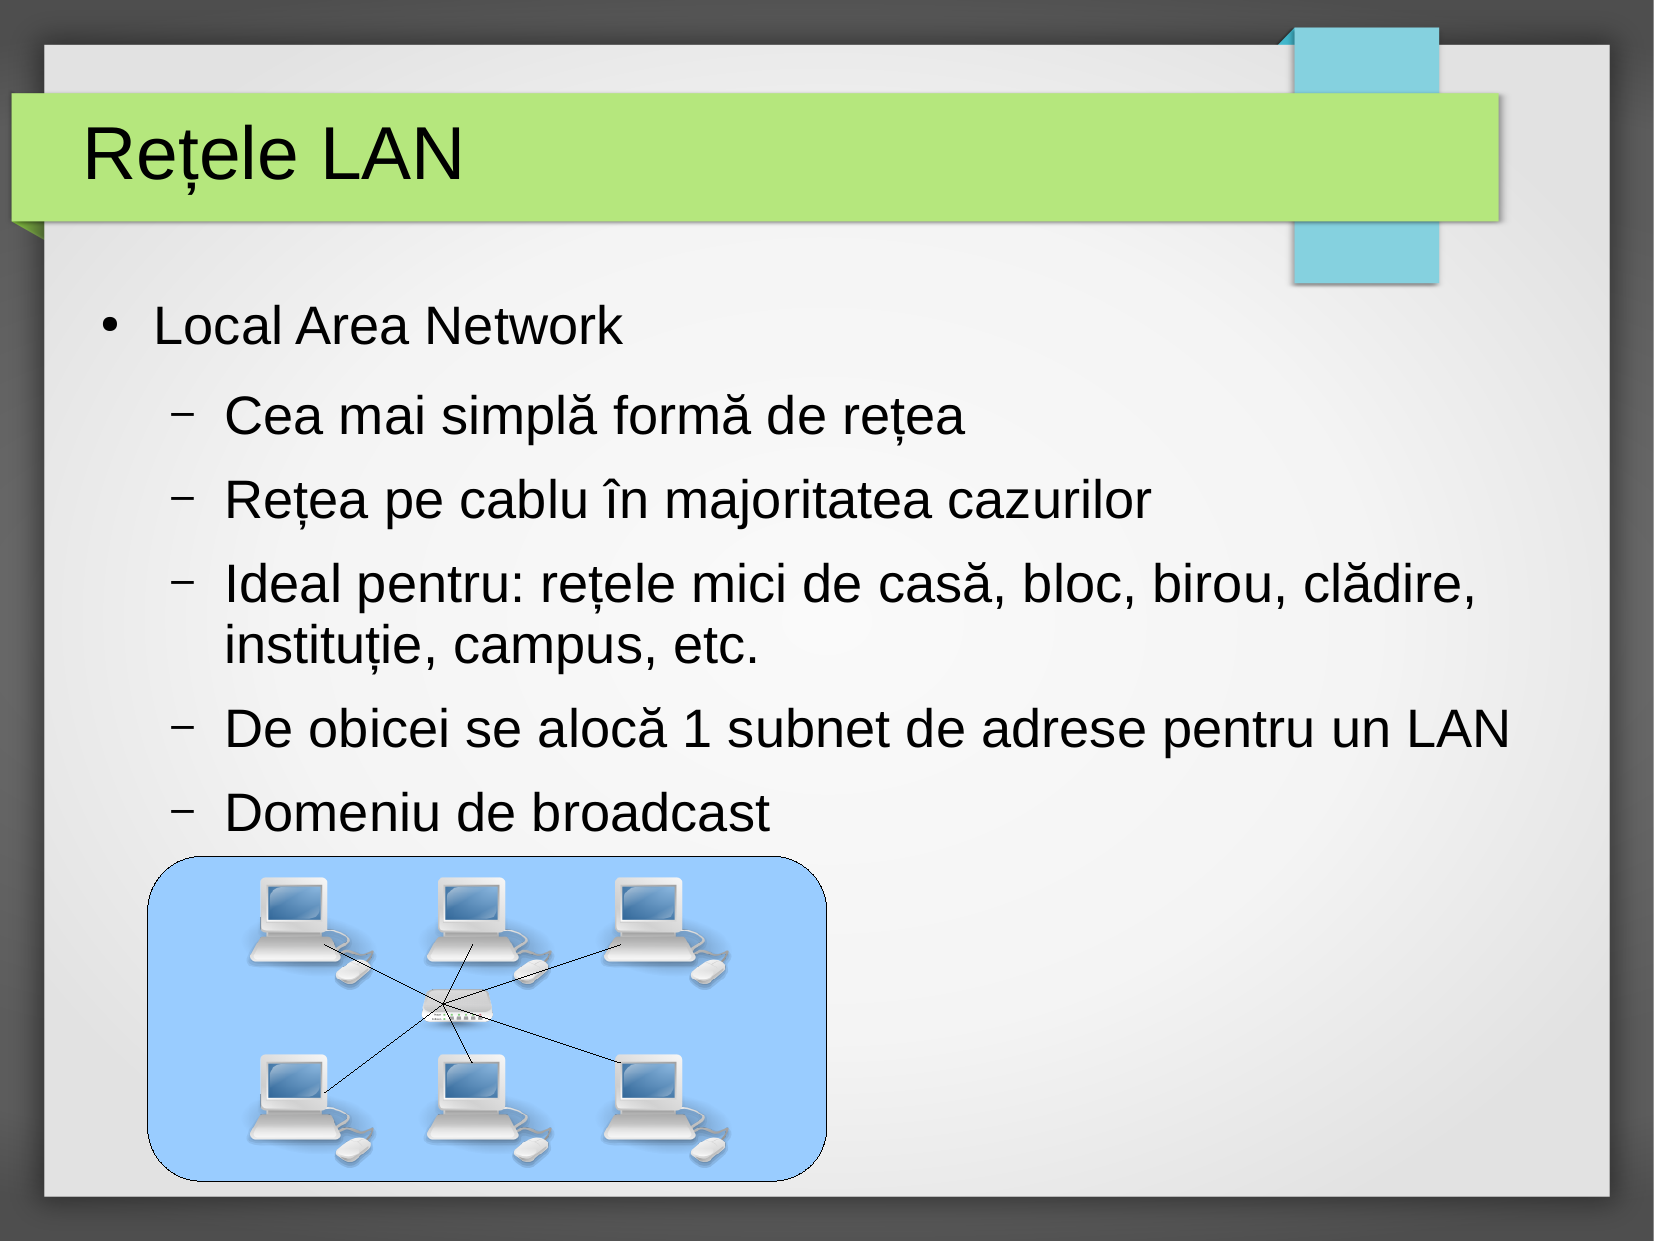

# Rețele LAN
Local Area Network
Cea mai simplă formă de rețea
Rețea pe cablu în majoritatea cazurilor
Ideal pentru: rețele mici de casă, bloc, birou, clădire, instituție, campus, etc.
De obicei se alocă 1 subnet de adrese pentru un LAN
Domeniu de broadcast